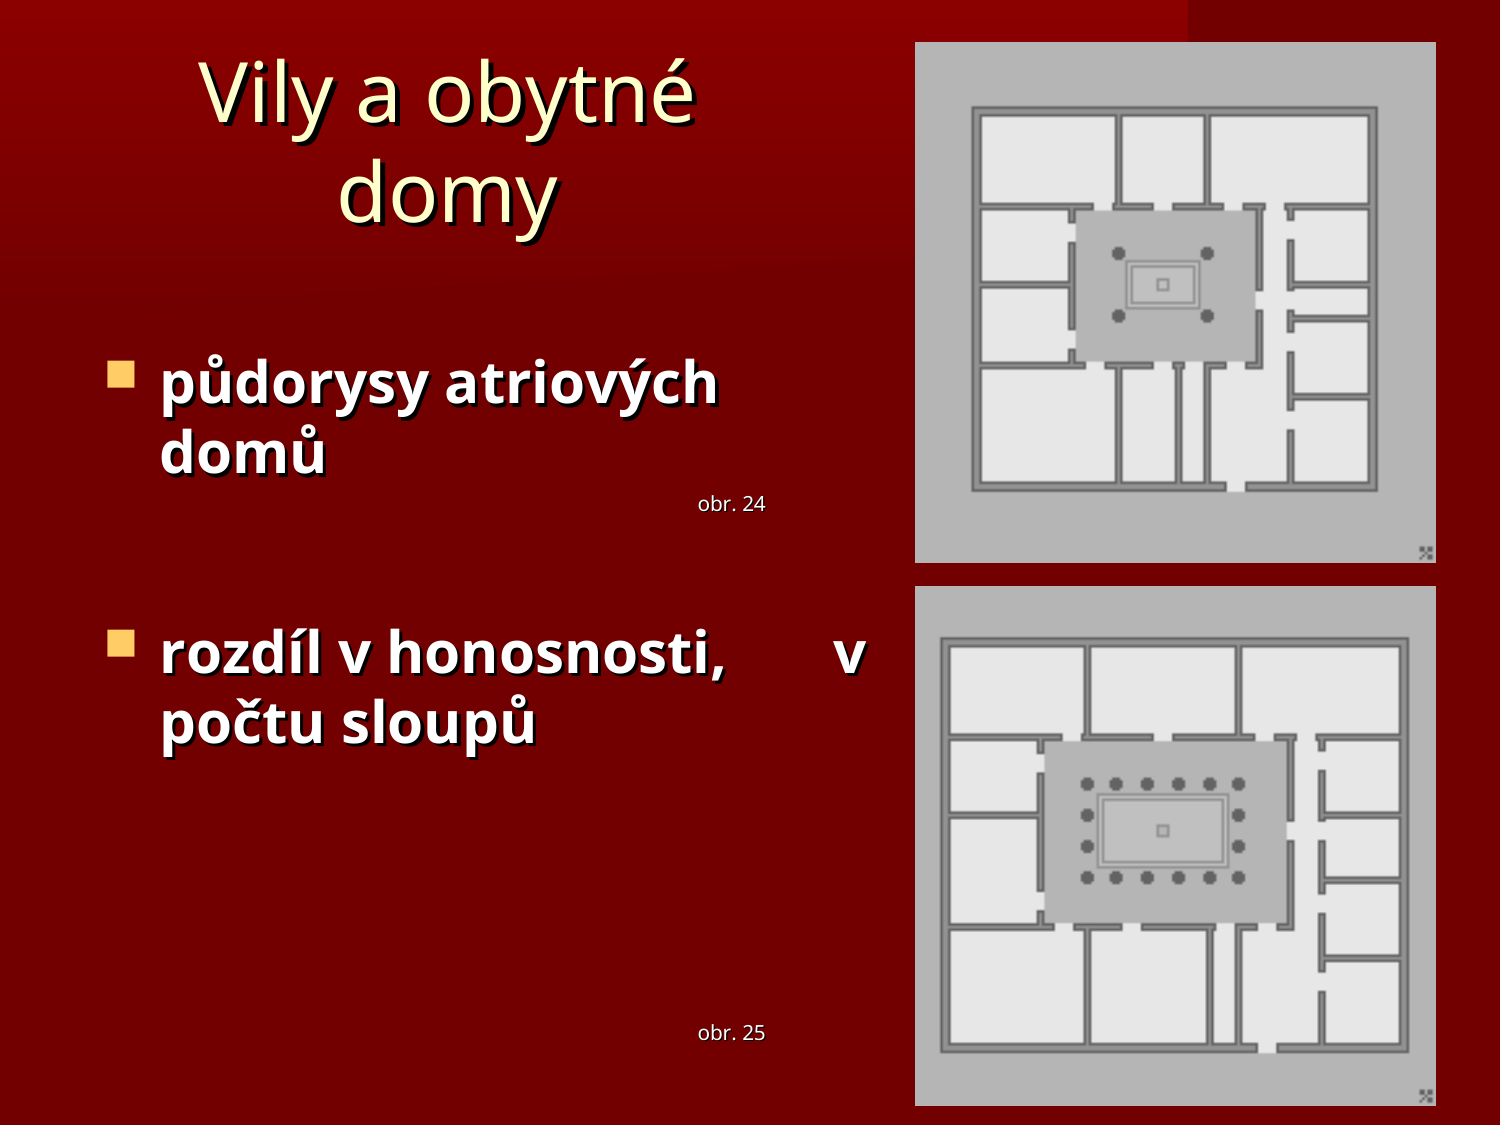

# Vily a obytné domy
půdorysy atriových domů
 obr. 24
rozdíl v honosnosti, v počtu sloupů
 obr. 25